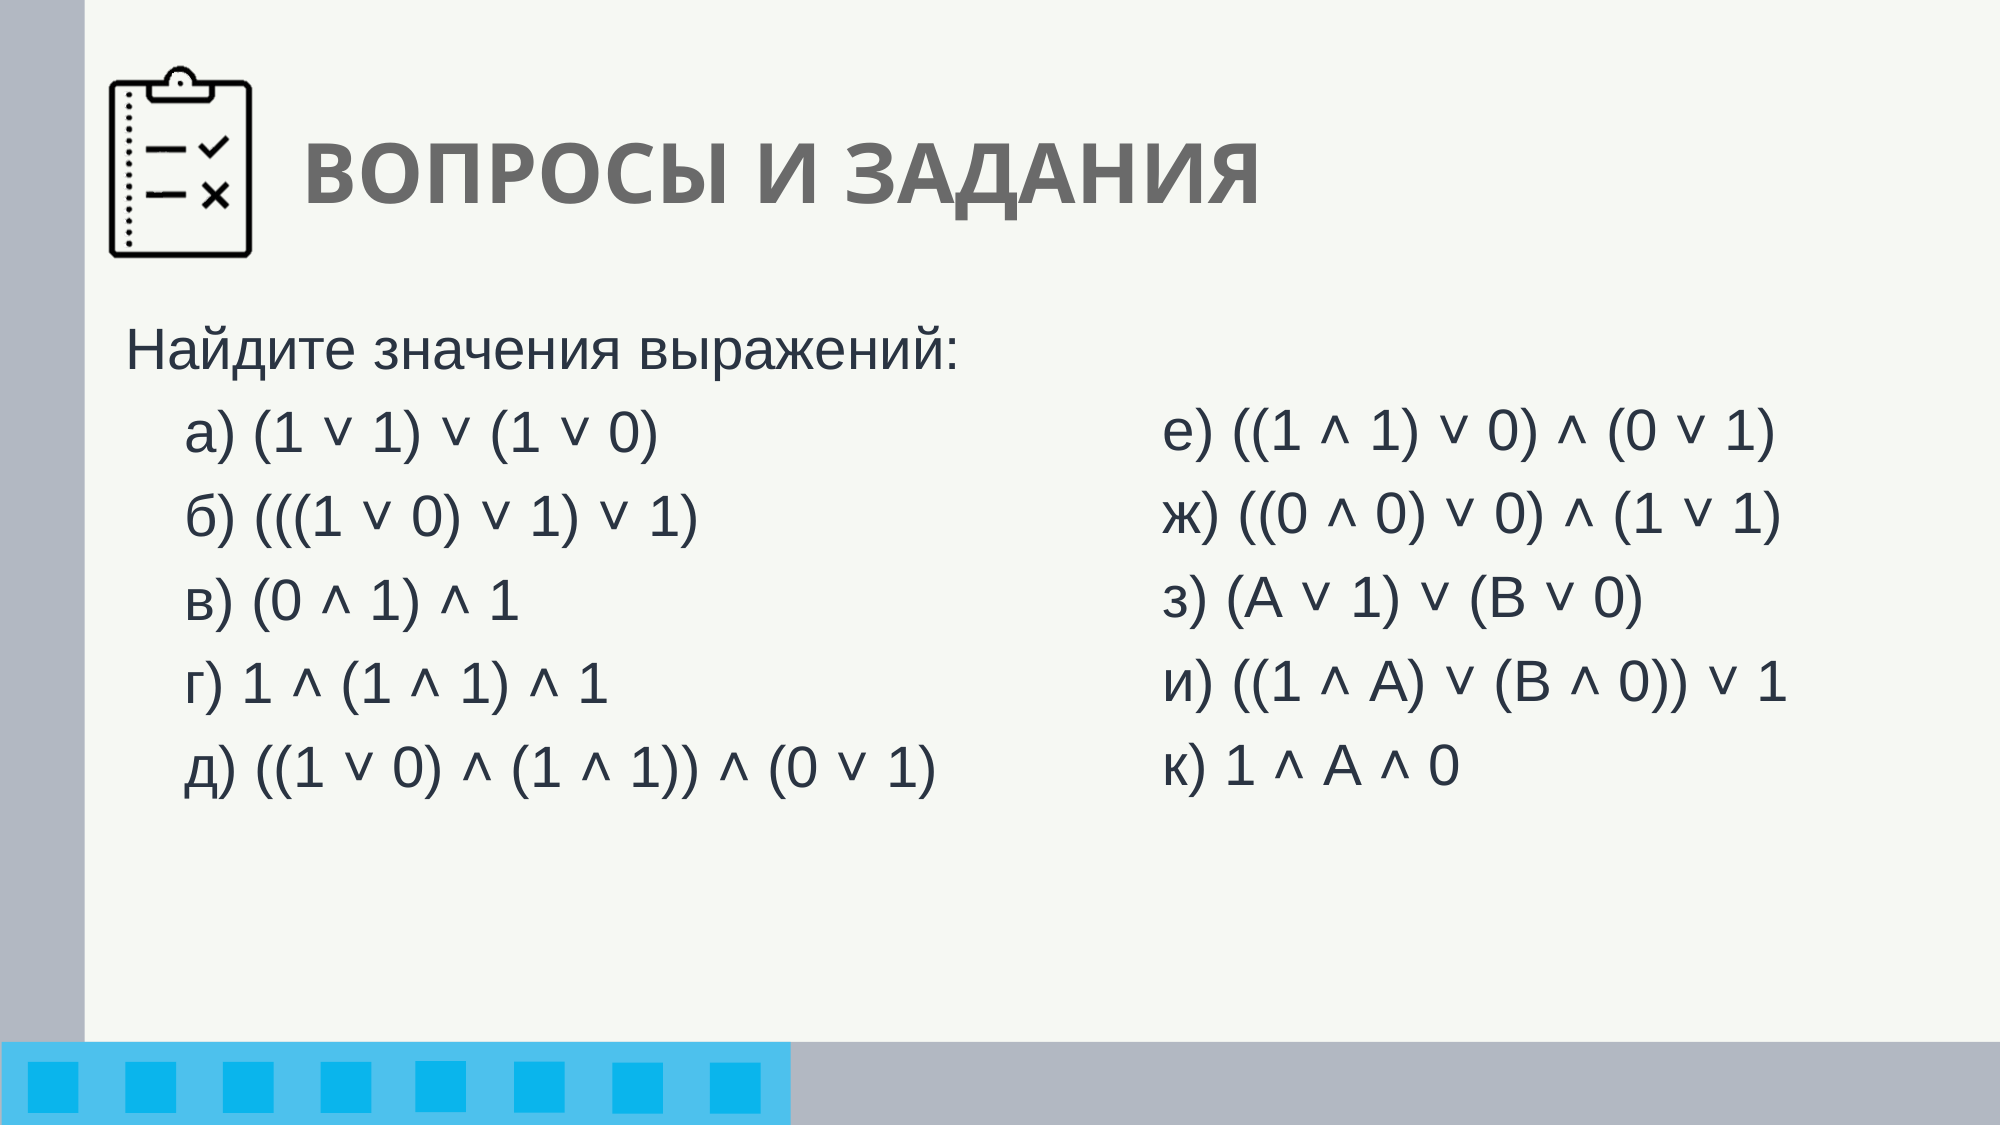

# ВОПРОСЫ И ЗАДАНИЯ
Найдите значения выражений:
а) (1 ˅ 1) ˅ (1 ˅ 0)
б) (((1 ˅ 0) ˅ 1) ˅ 1)
в) (0 ˄ 1) ˄ 1
г) 1 ˄ (1 ˄ 1) ˄ 1
д) ((1 ˅ 0) ˄ (1 ˄ 1)) ˄ (0 ˅ 1)
е) ((1 ˄ 1) ˅ 0) ˄ (0 ˅ 1)
ж) ((0 ˄ 0) ˅ 0) ˄ (1 ˅ 1)
з) (А ˅ 1) ˅ (В ˅ 0)
и) ((1 ˄ А) ˅ (В ˄ 0)) ˅ 1
к) 1 ˄ А ˄ 0